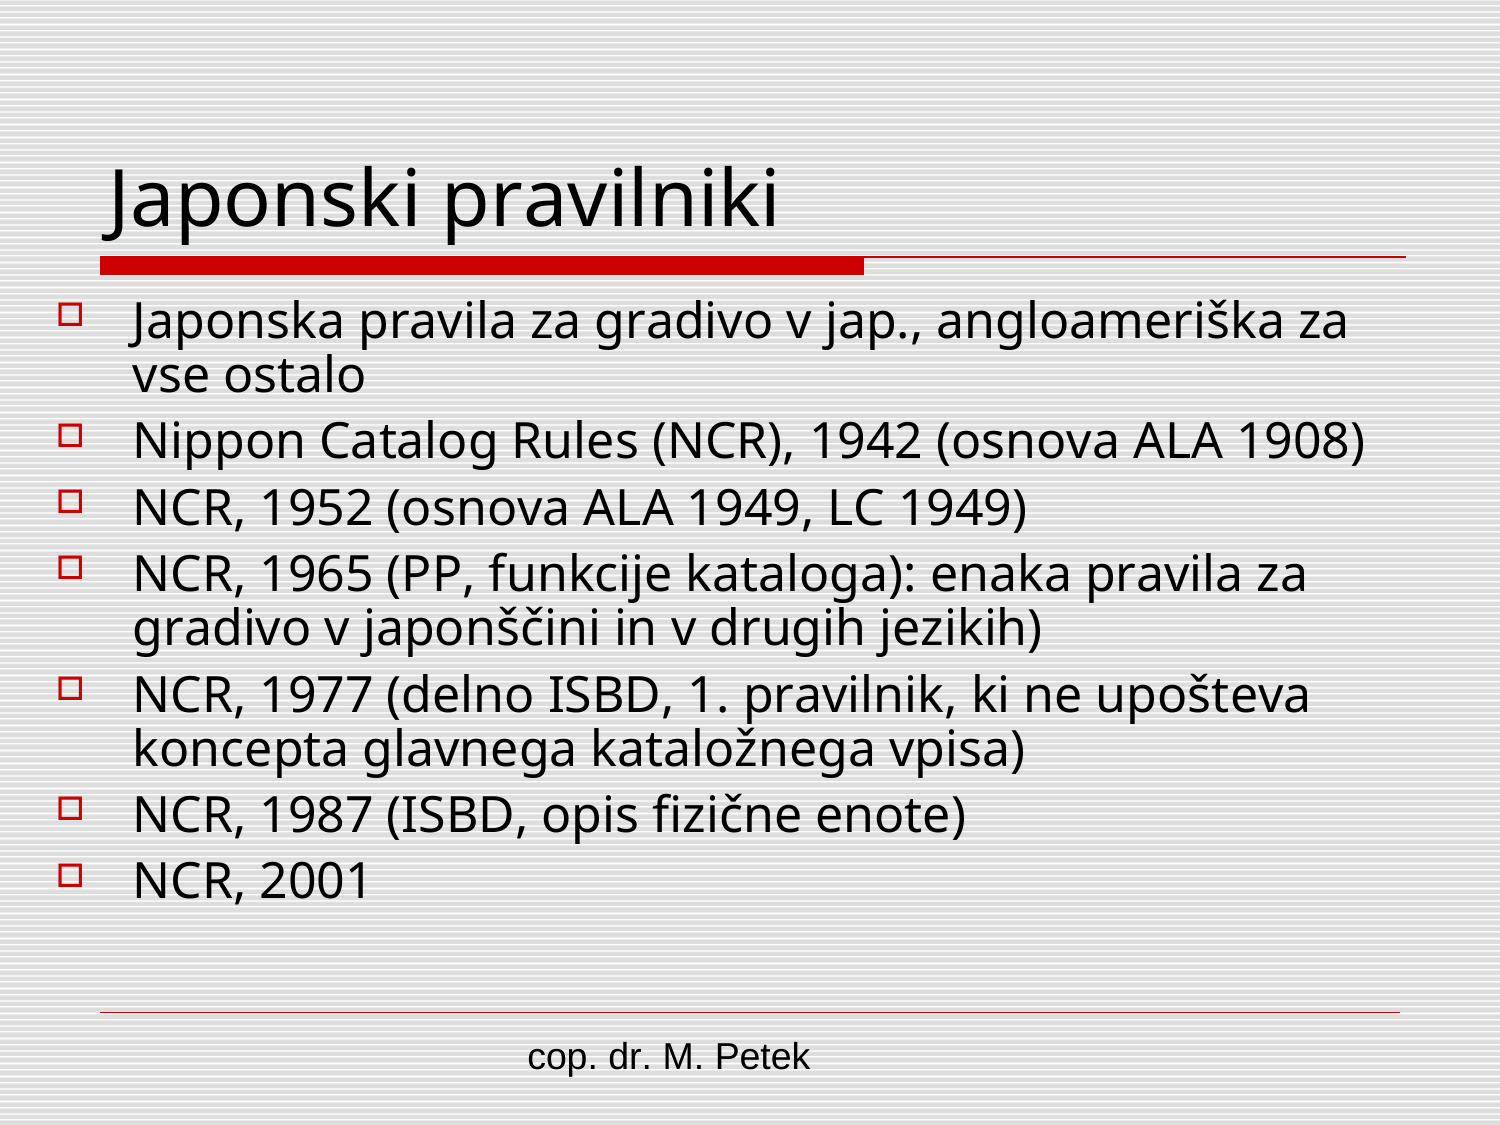

# Japonski pravilniki
Japonska pravila za gradivo v jap., angloameriška za vse ostalo
Nippon Catalog Rules (NCR), 1942 (osnova ALA 1908)
NCR, 1952 (osnova ALA 1949, LC 1949)
NCR, 1965 (PP, funkcije kataloga): enaka pravila za gradivo v japonščini in v drugih jezikih)
NCR, 1977 (delno ISBD, 1. pravilnik, ki ne upošteva koncepta glavnega kataložnega vpisa)
NCR, 1987 (ISBD, opis fizične enote)
NCR, 2001
cop. dr. M. Petek